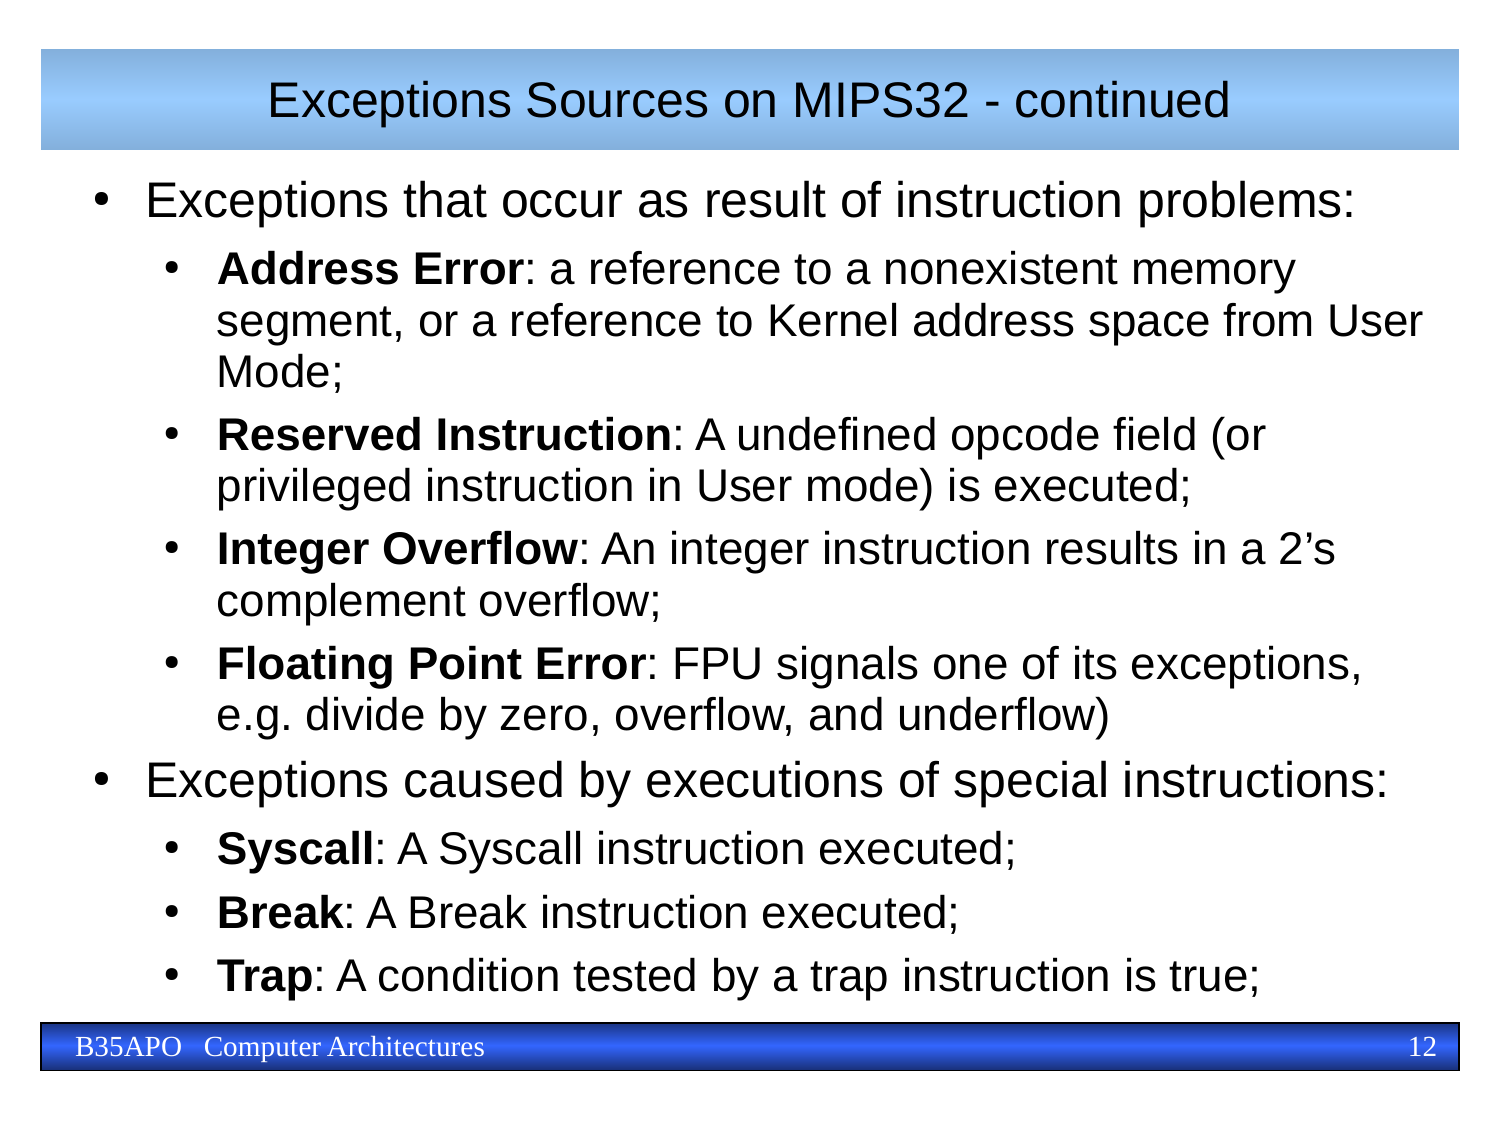

# Exceptions Sources on MIPS32 - continued
Exceptions that occur as result of instruction problems:
Address Error: a reference to a nonexistent memory segment, or a reference to Kernel address space from User Mode;
Reserved Instruction: A undefined opcode field (or privileged instruction in User mode) is executed;
Integer Overflow: An integer instruction results in a 2’s complement overflow;
Floating Point Error: FPU signals one of its exceptions, e.g. divide by zero, overflow, and underflow)
Exceptions caused by executions of special instructions:
Syscall: A Syscall instruction executed;
Break: A Break instruction executed;
Trap: A condition tested by a trap instruction is true;
B35APO Computer Architectures
12